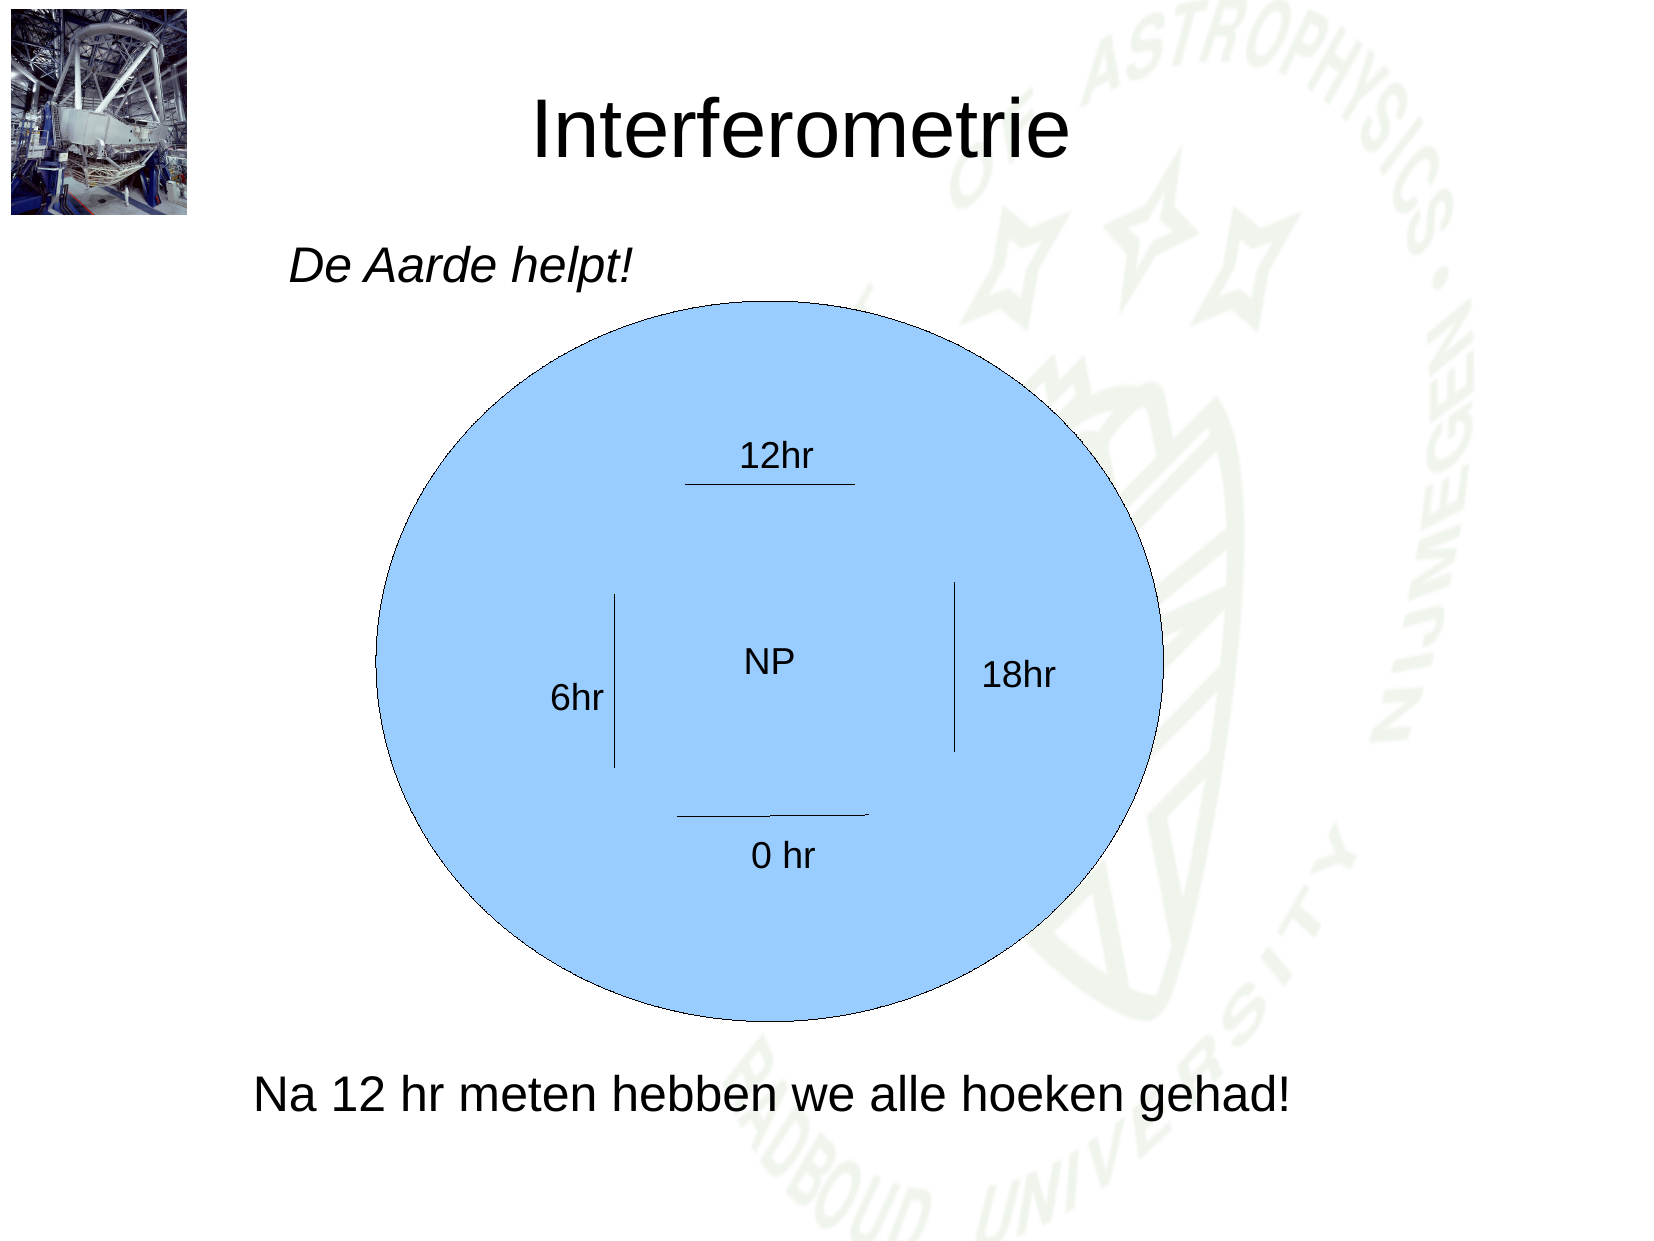

Interferometrie
De Aarde helpt!
NP
12hr
18hr
6hr
0 hr
Na 12 hr meten hebben we alle hoeken gehad!